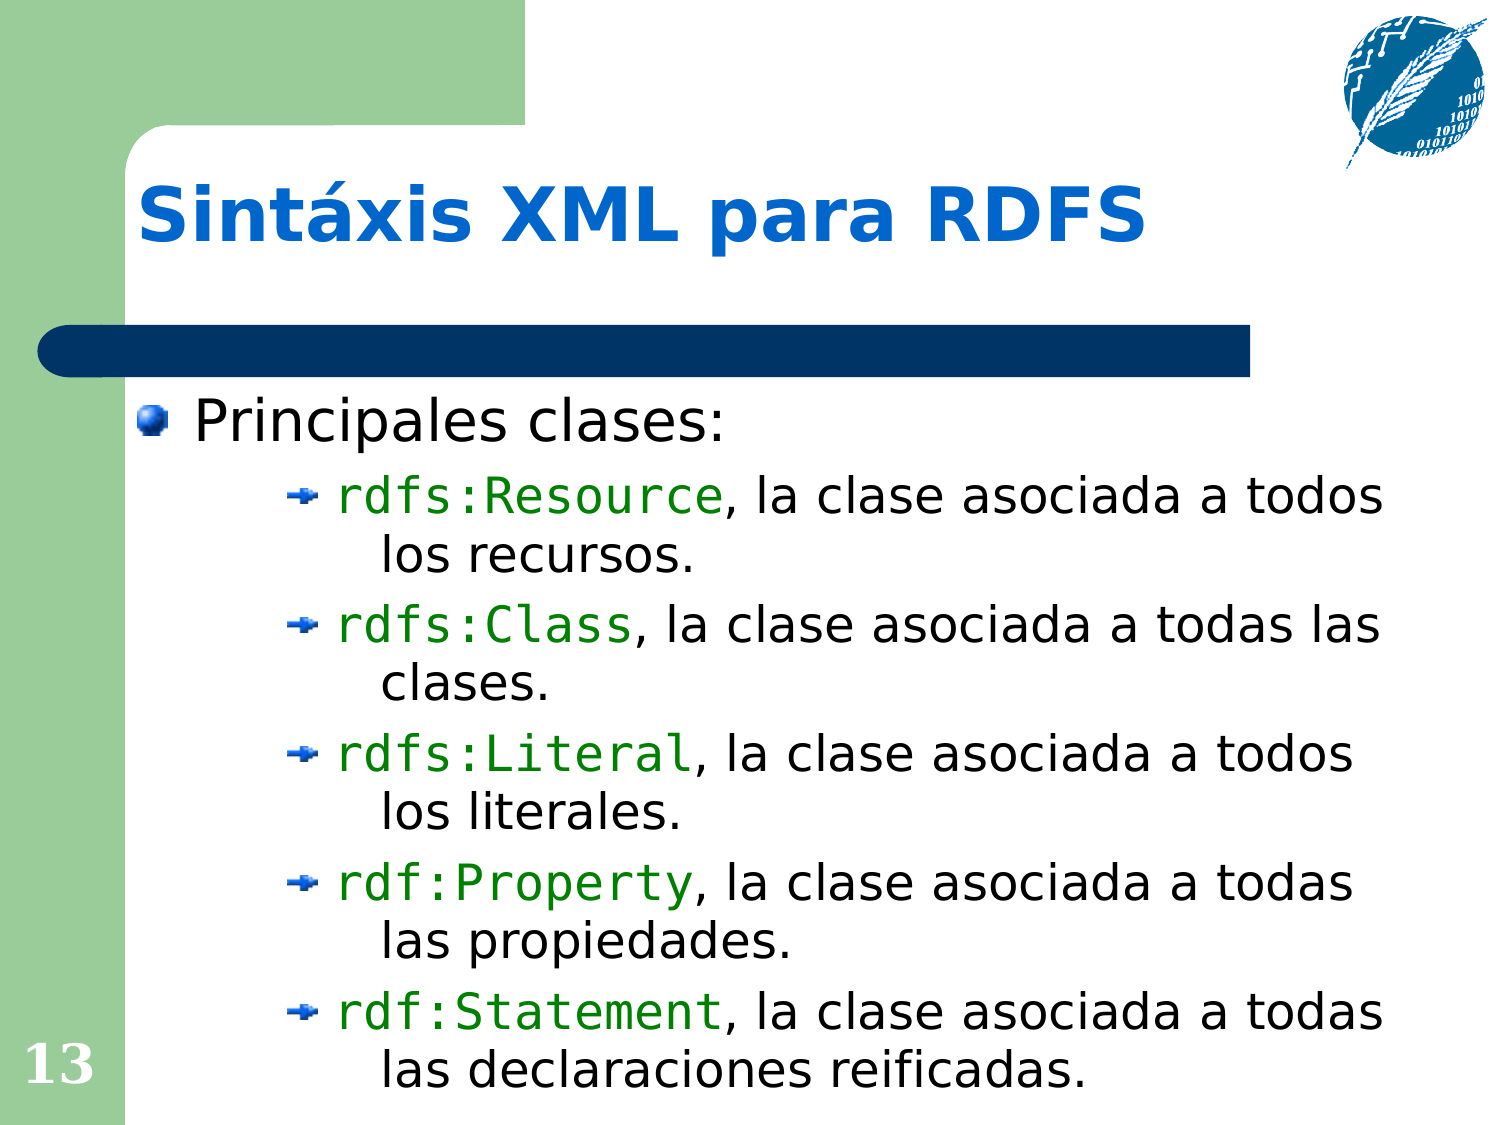

# Sintáxis XML para RDFS
Principales clases:
rdfs:Resource, la clase asociada a todos los recursos.
rdfs:Class, la clase asociada a todas las clases.
rdfs:Literal, la clase asociada a todos los literales.
rdf:Property, la clase asociada a todas las propiedades.
rdf:Statement, la clase asociada a todas las declaraciones reificadas.
13